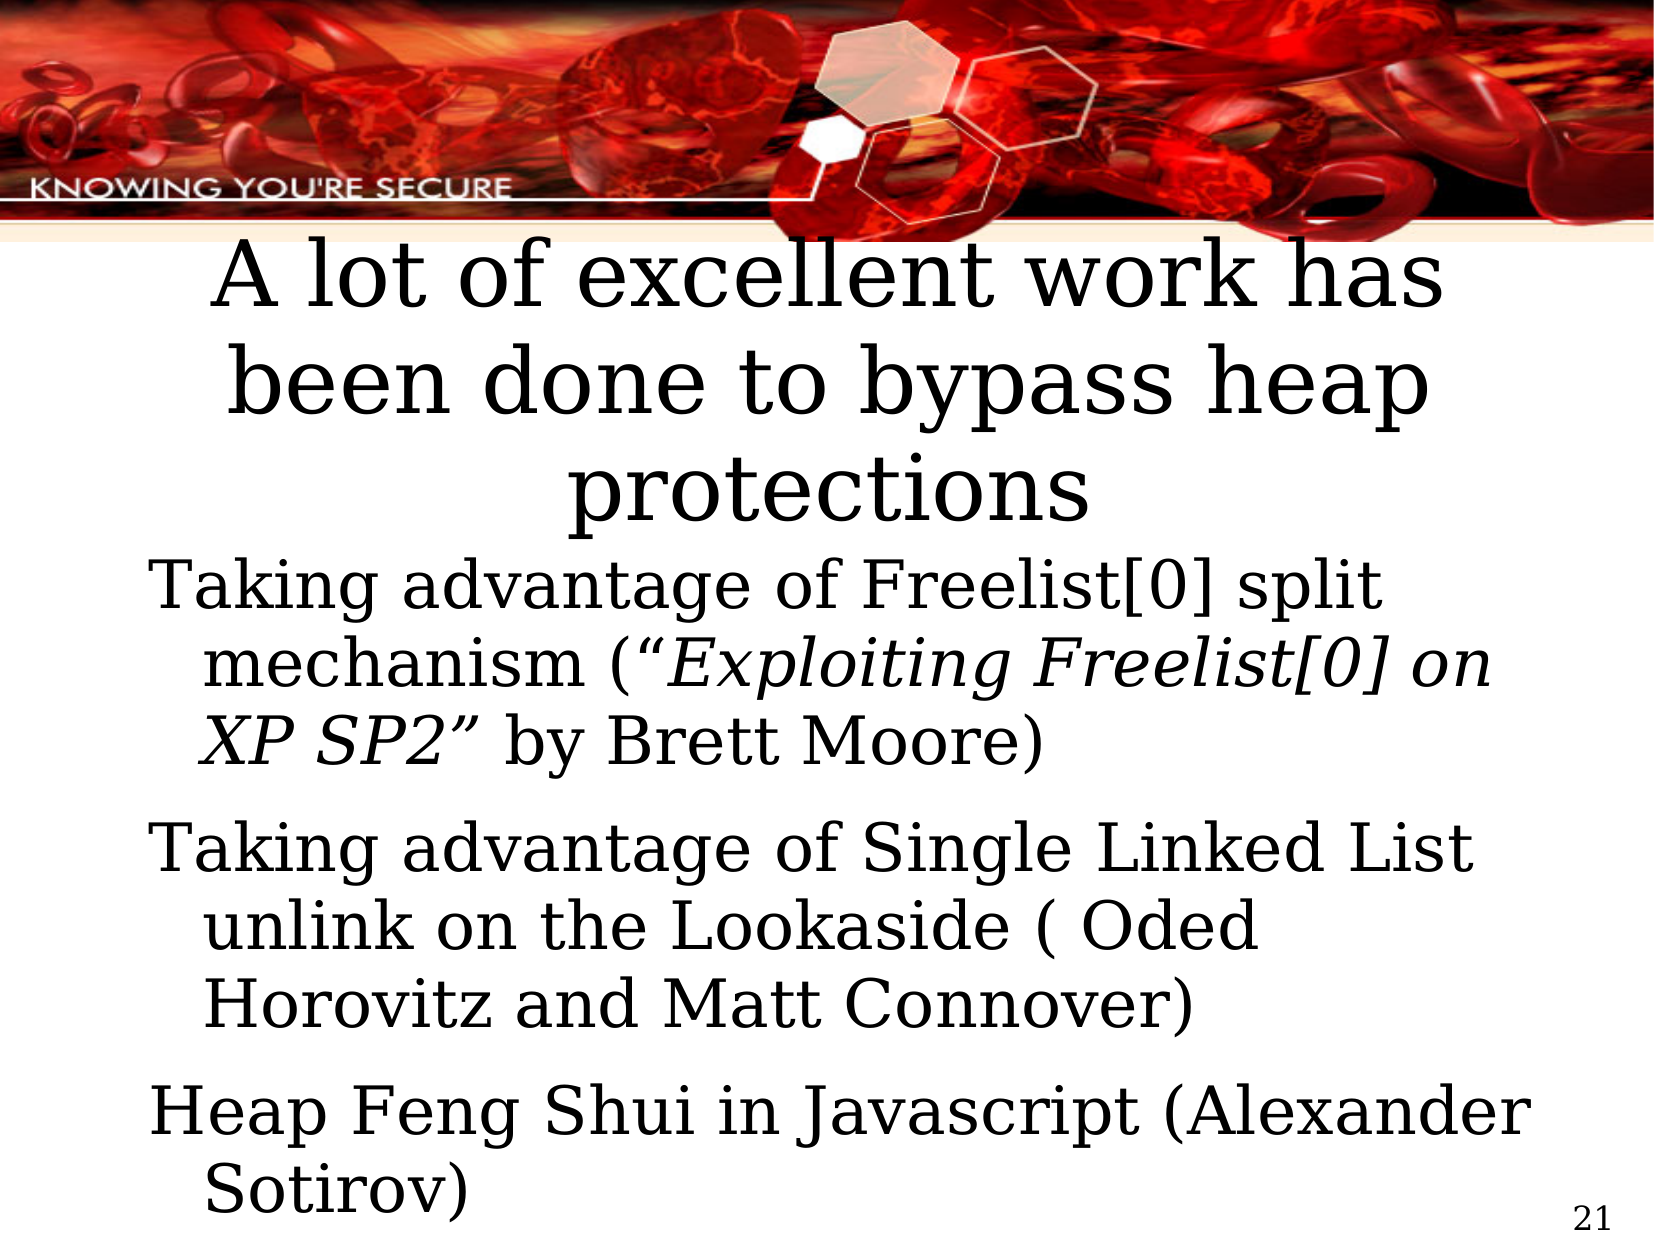

# A lot of excellent work has been done to bypass heap protections
Taking advantage of Freelist[0] split mechanism (“Exploiting Freelist[0] on XP SP2” by Brett Moore)
Taking advantage of Single Linked List unlink on the Lookaside ( Oded Horovitz and Matt Connover)
Heap Feng Shui in Javascript (Alexander Sotirov)